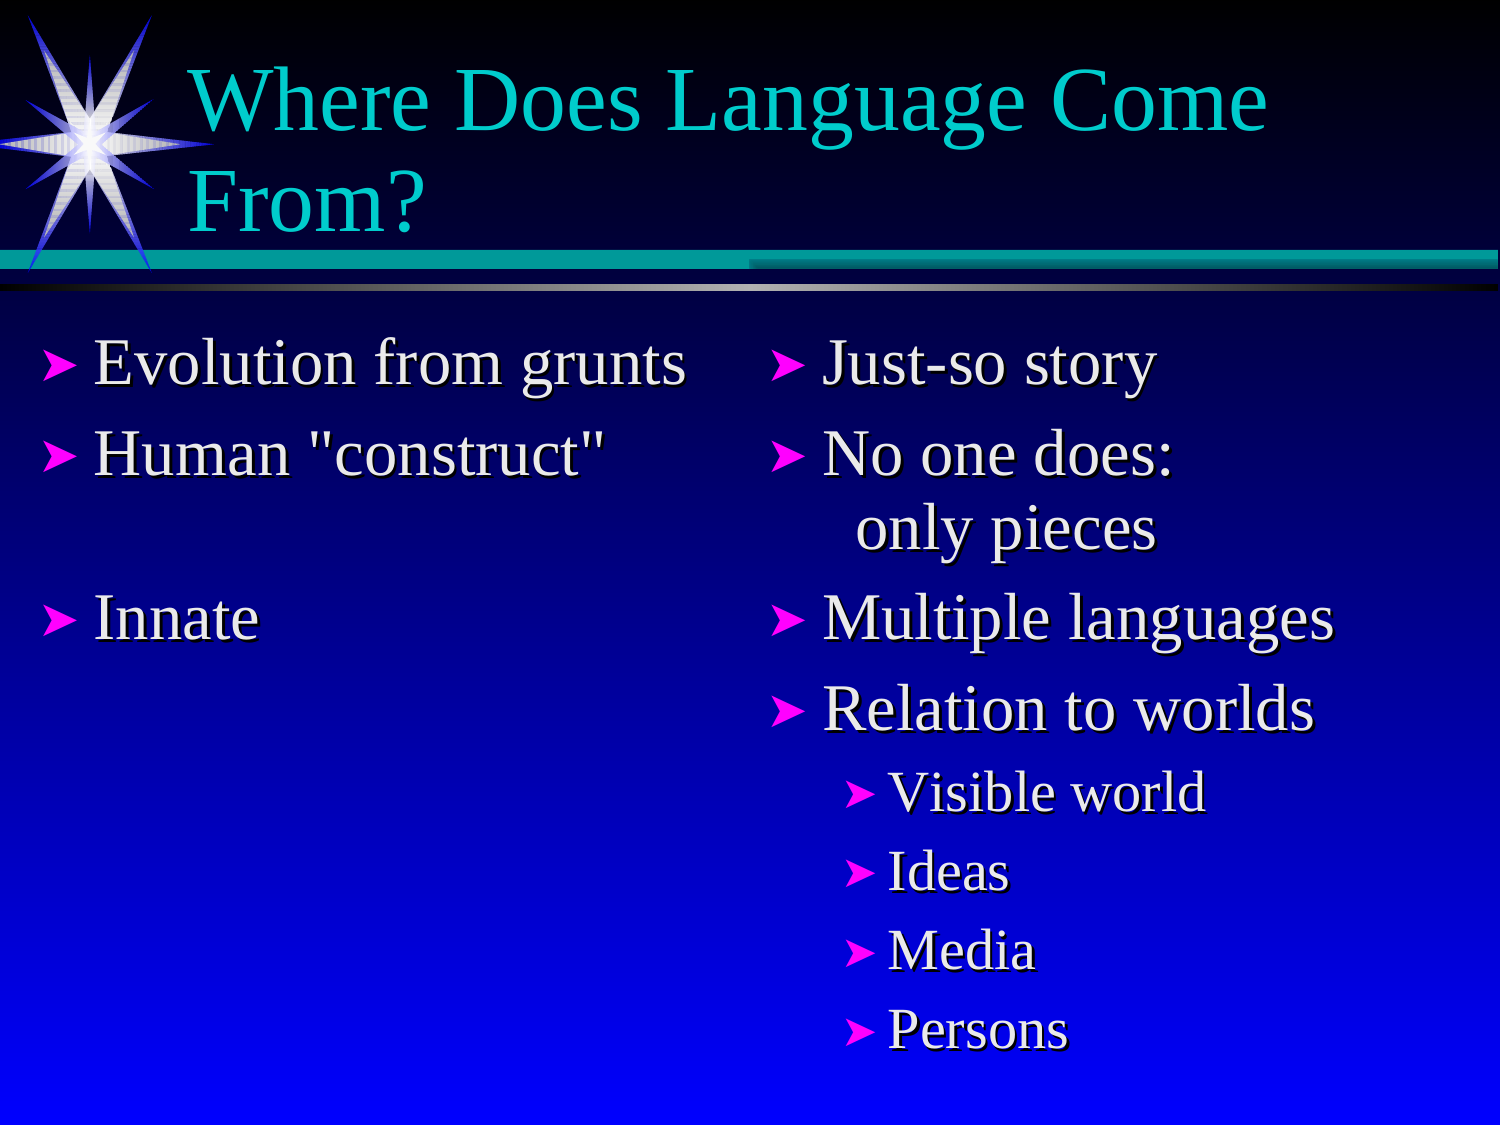

# Where Does Language Come From?
Evolution from grunts
Human "construct"
Innate
Just-so story
No one does:
 only pieces
Multiple languages
Relation to worlds
Visible world
Ideas
Media
Persons